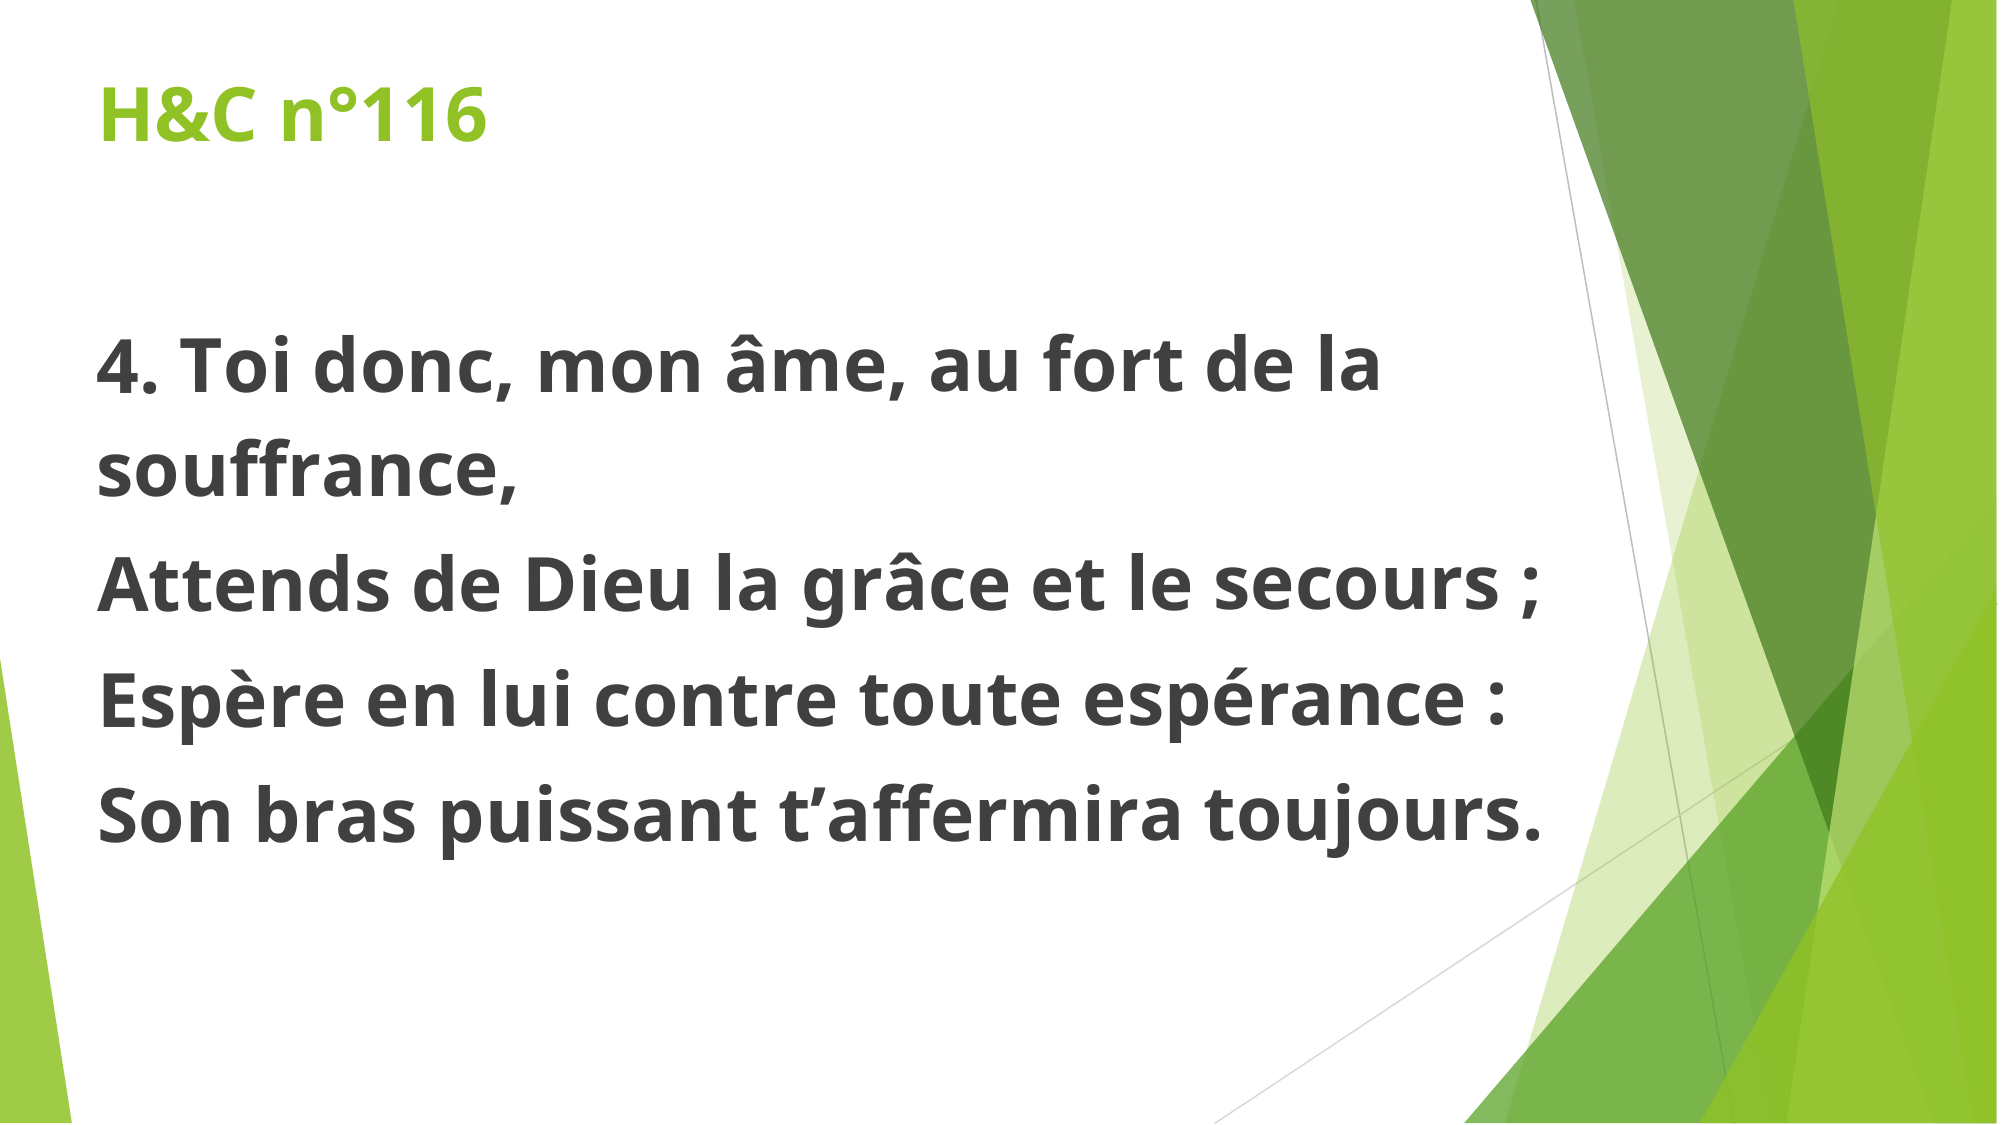

H&C n°116
4. Toi donc, mon âme, au fort de la souffrance,
Attends de Dieu la grâce et le secours ;
Espère en lui contre toute espérance :
Son bras puissant t’affermira toujours.